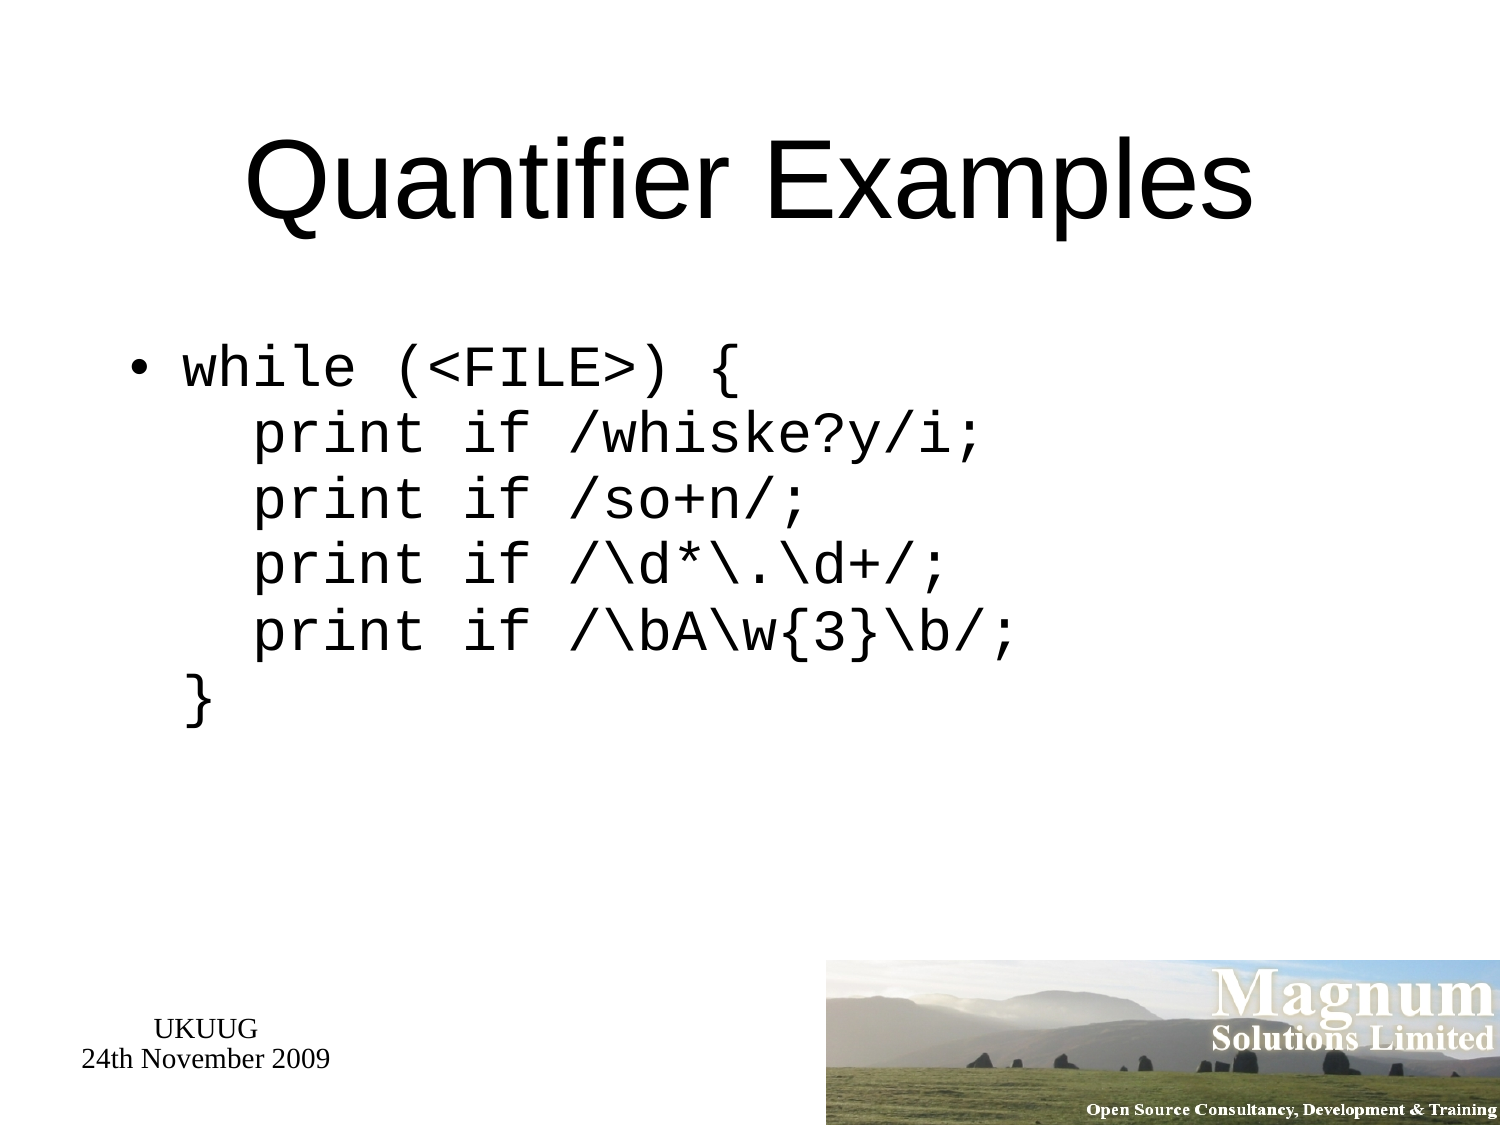

# Quantifier Examples
while (<FILE>) {
 print if /whiske?y/i;
 print if /so+n/;
 print if /\d*\.\d+/;
 print if /\bA\w{3}\b/;
}
125